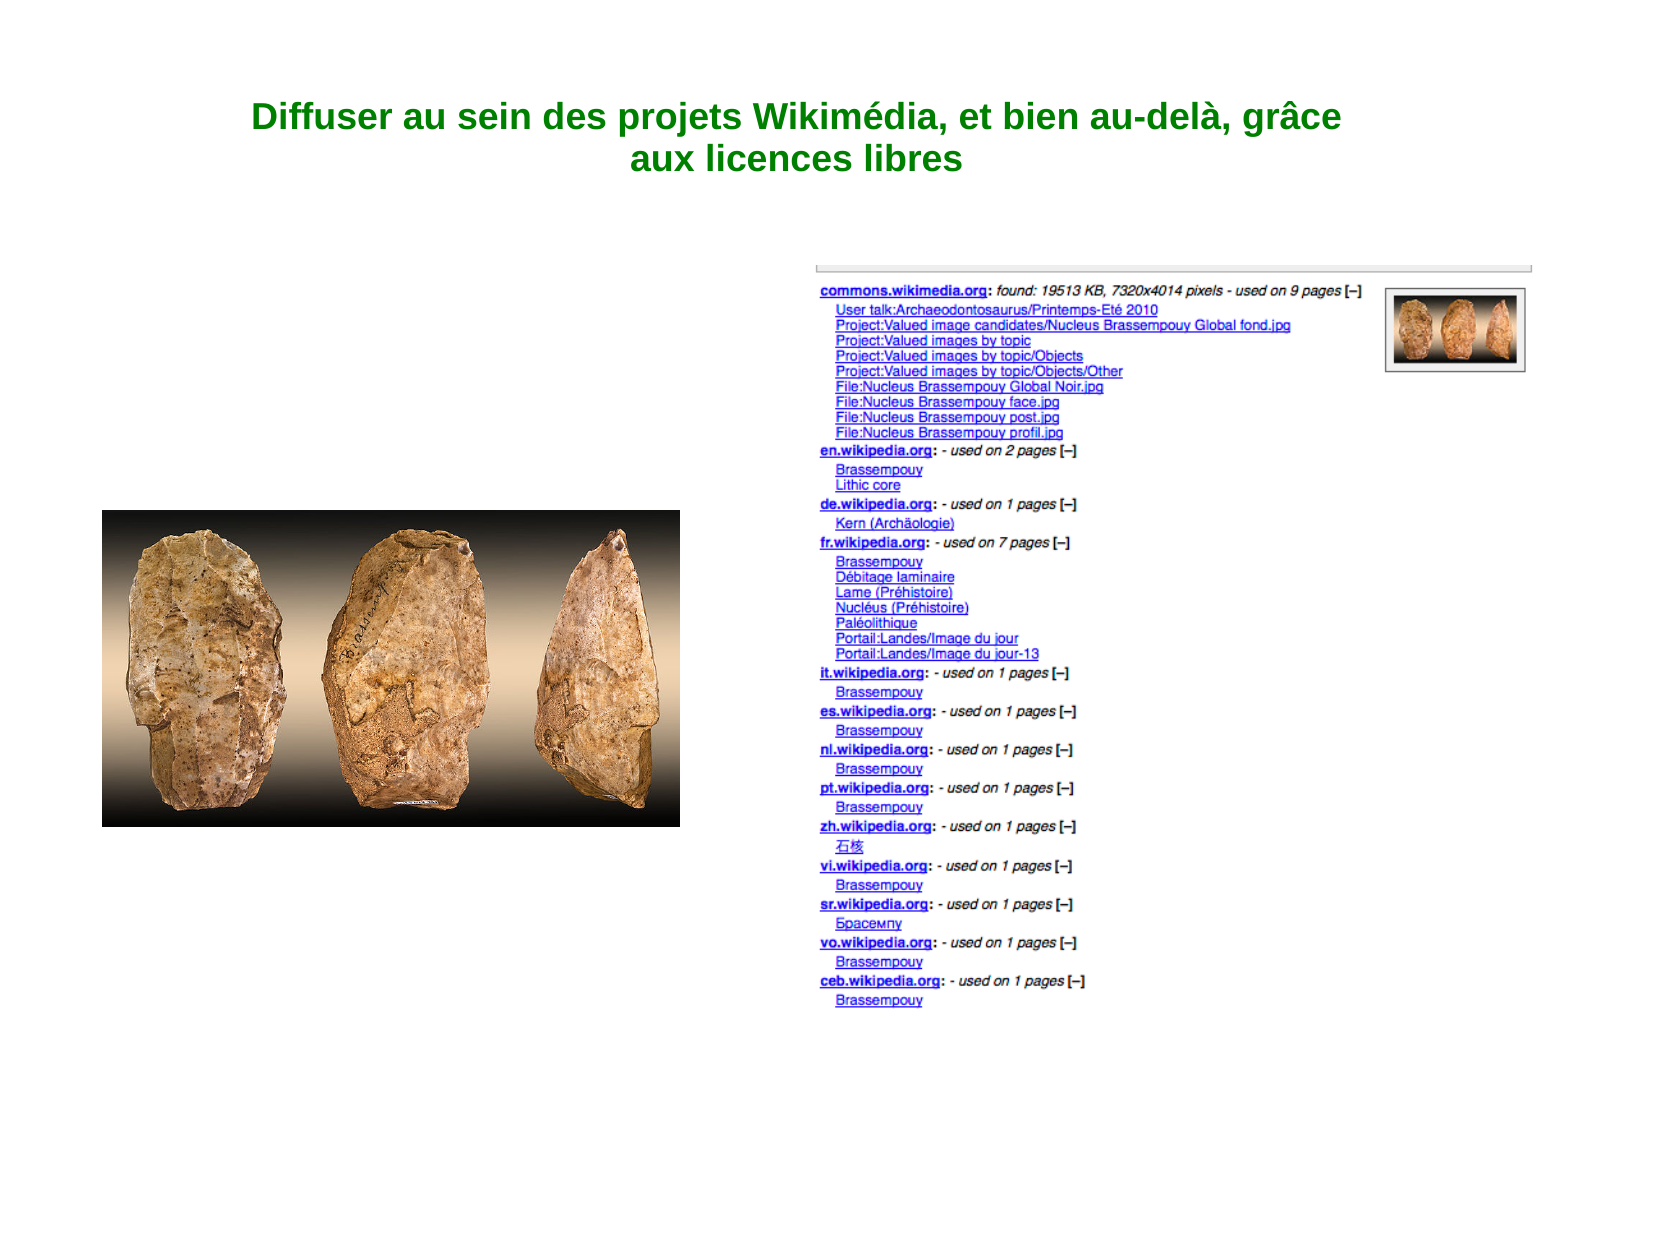

Diffuser au sein des projets Wikimédia, et bien au-delà, grâce
aux licences libres